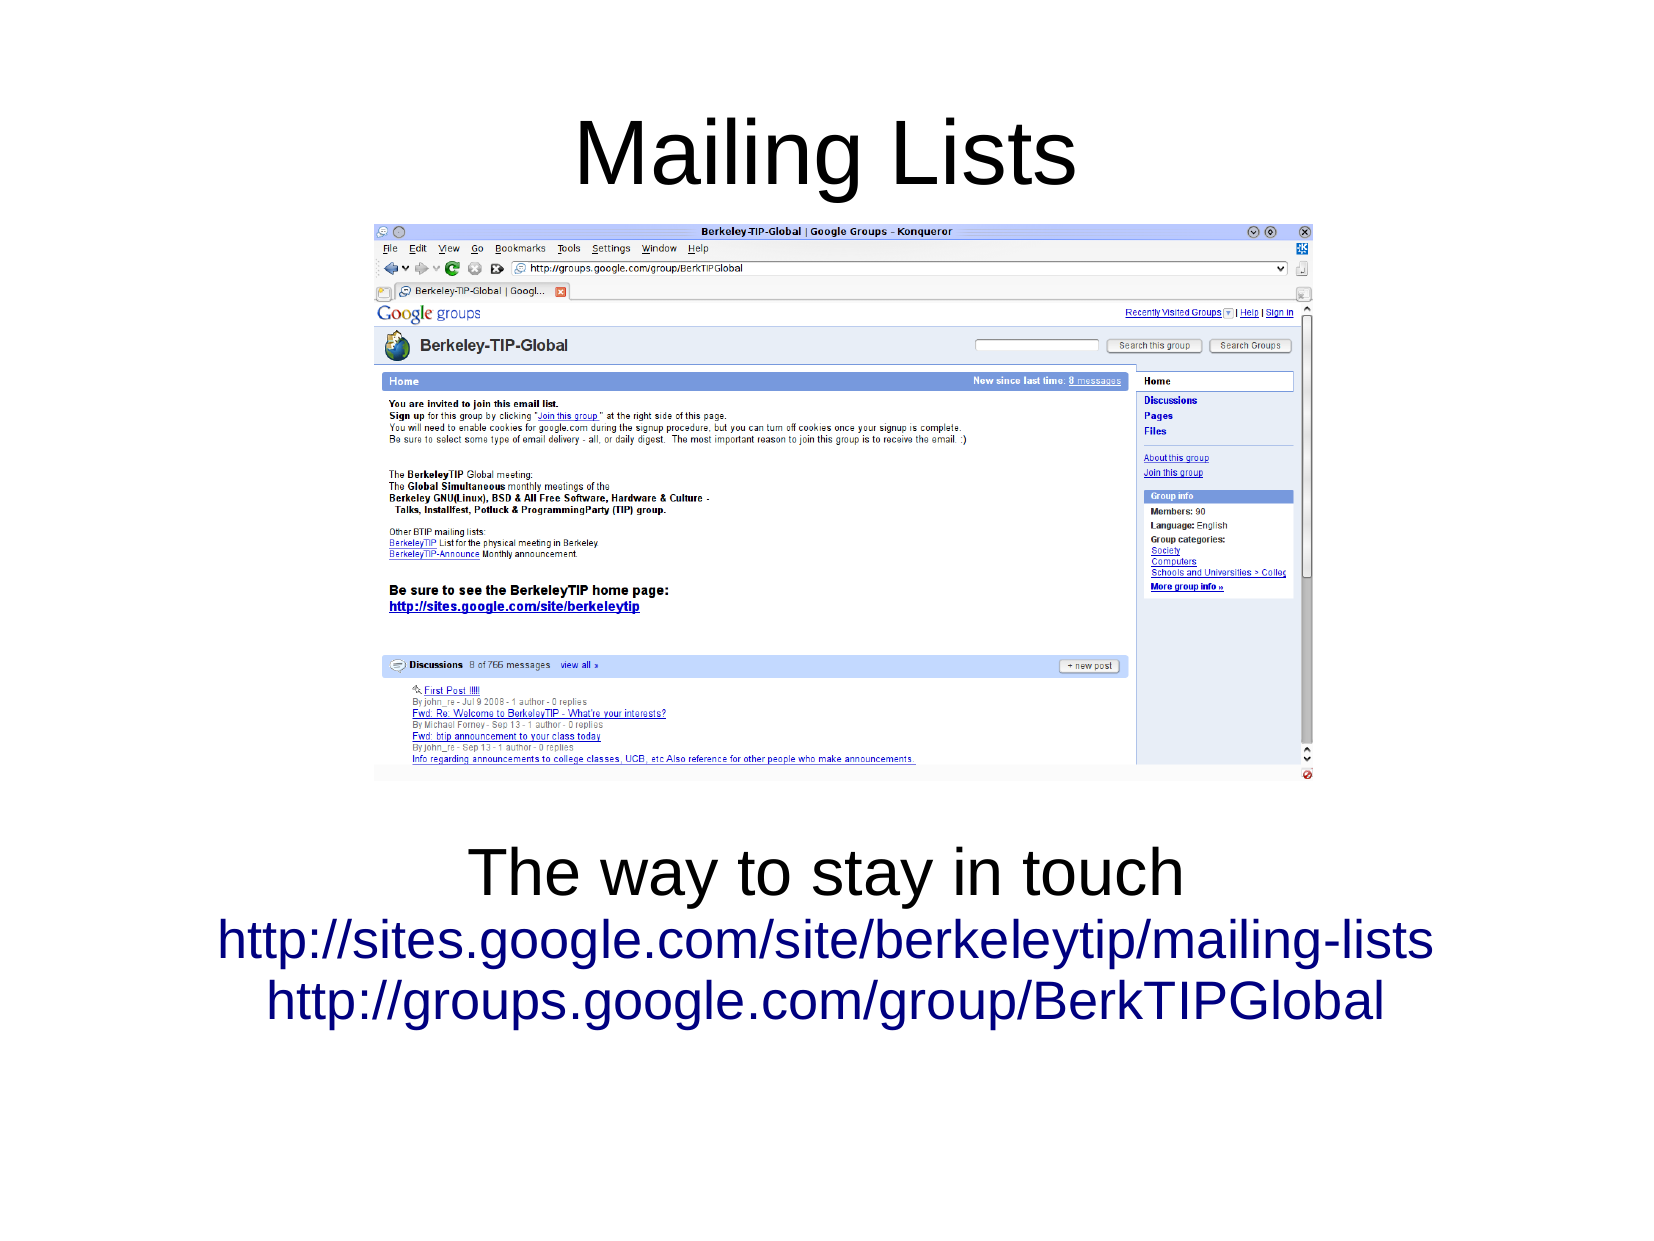

# Mailing Lists
The way to stay in touch
http://sites.google.com/site/berkeleytip/mailing-lists
http://groups.google.com/group/BerkTIPGlobal